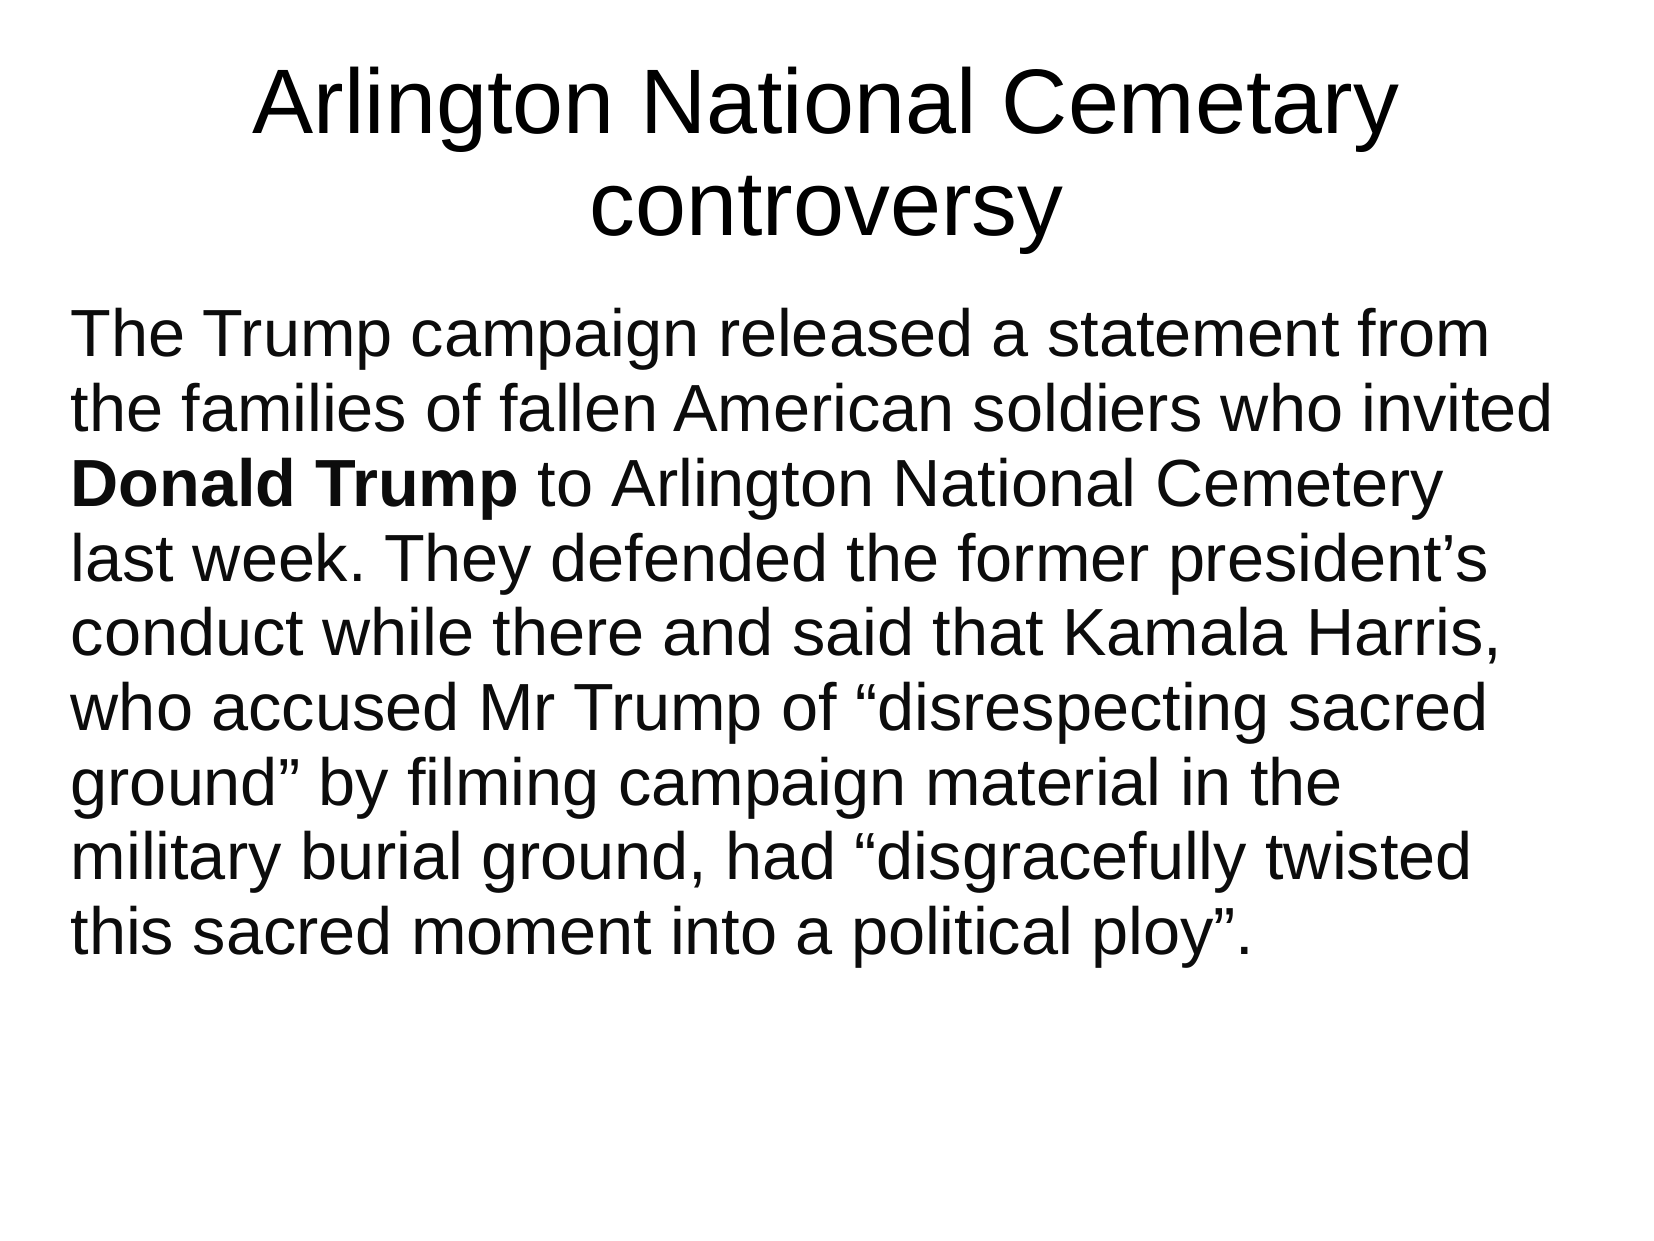

# Arlington National Cemetary controversy
The Trump campaign released a statement from the families of fallen American soldiers who invited Donald Trump to Arlington National Cemetery last week. They defended the former president’s conduct while there and said that Kamala Harris, who accused Mr Trump of “disrespecting sacred ground” by filming campaign material in the military burial ground, had “disgracefully twisted this sacred moment into a political ploy”.